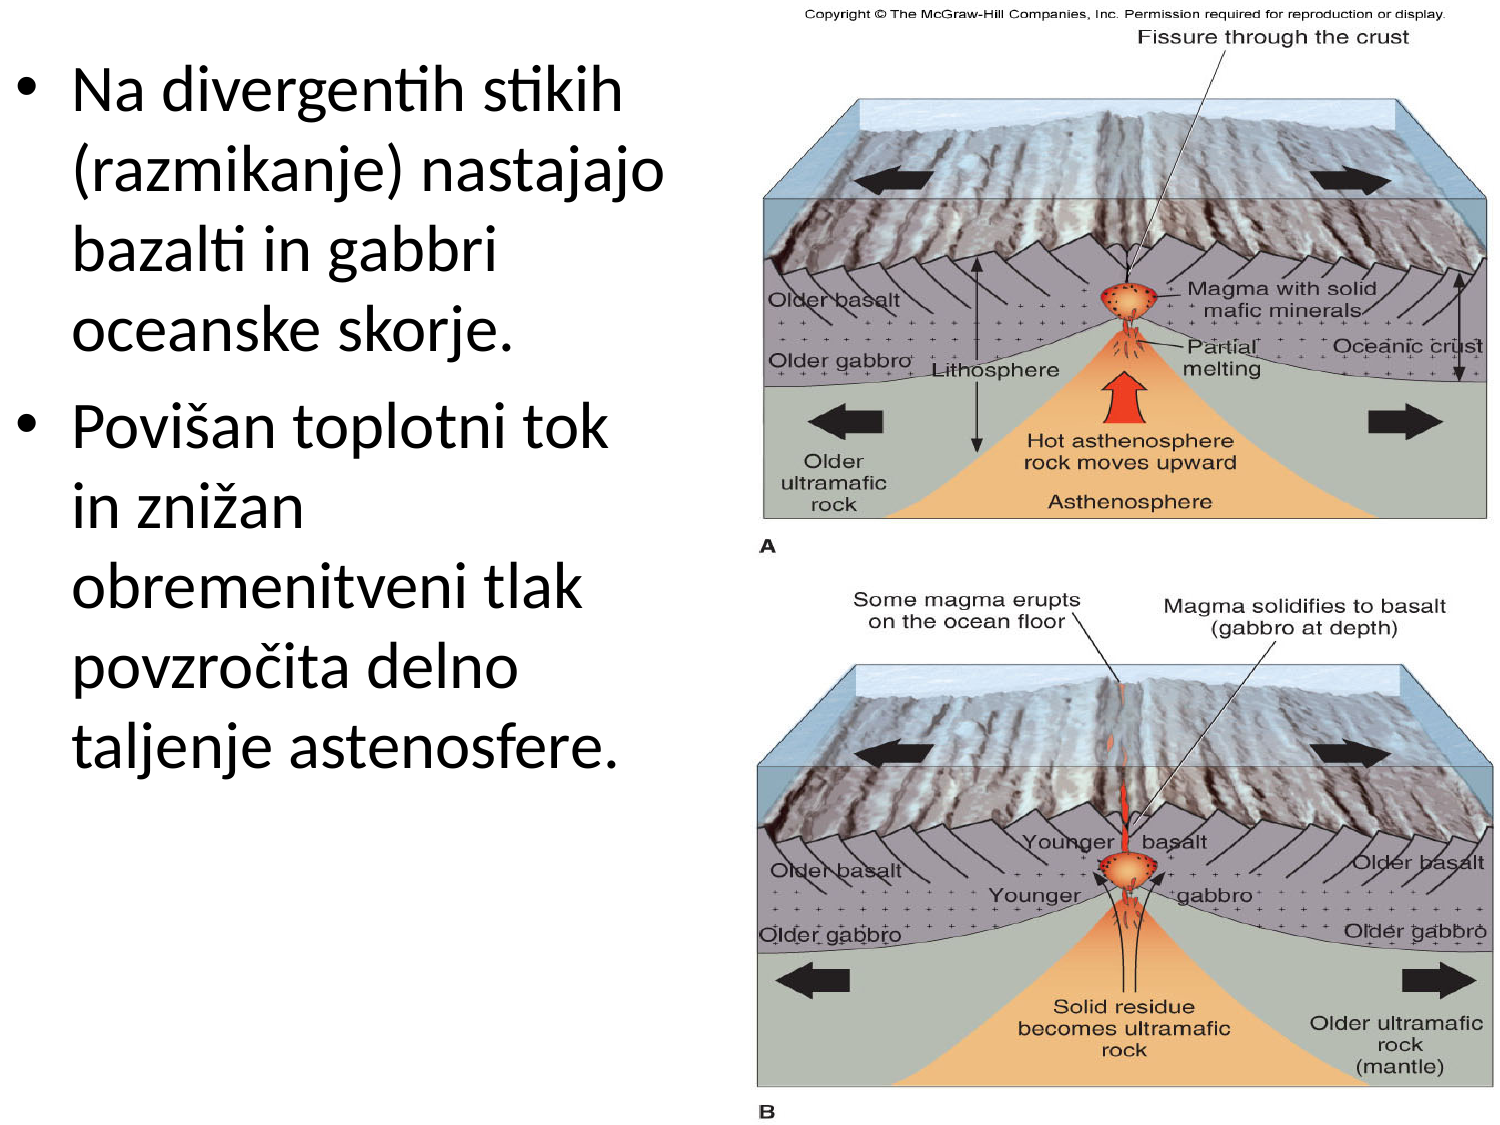

# Na divergentih stikih (razmikanje) nastajajo bazalti in gabbri oceanske skorje.
Povišan toplotni tok in znižan obremenitveni tlak povzročita delno taljenje astenosfere.